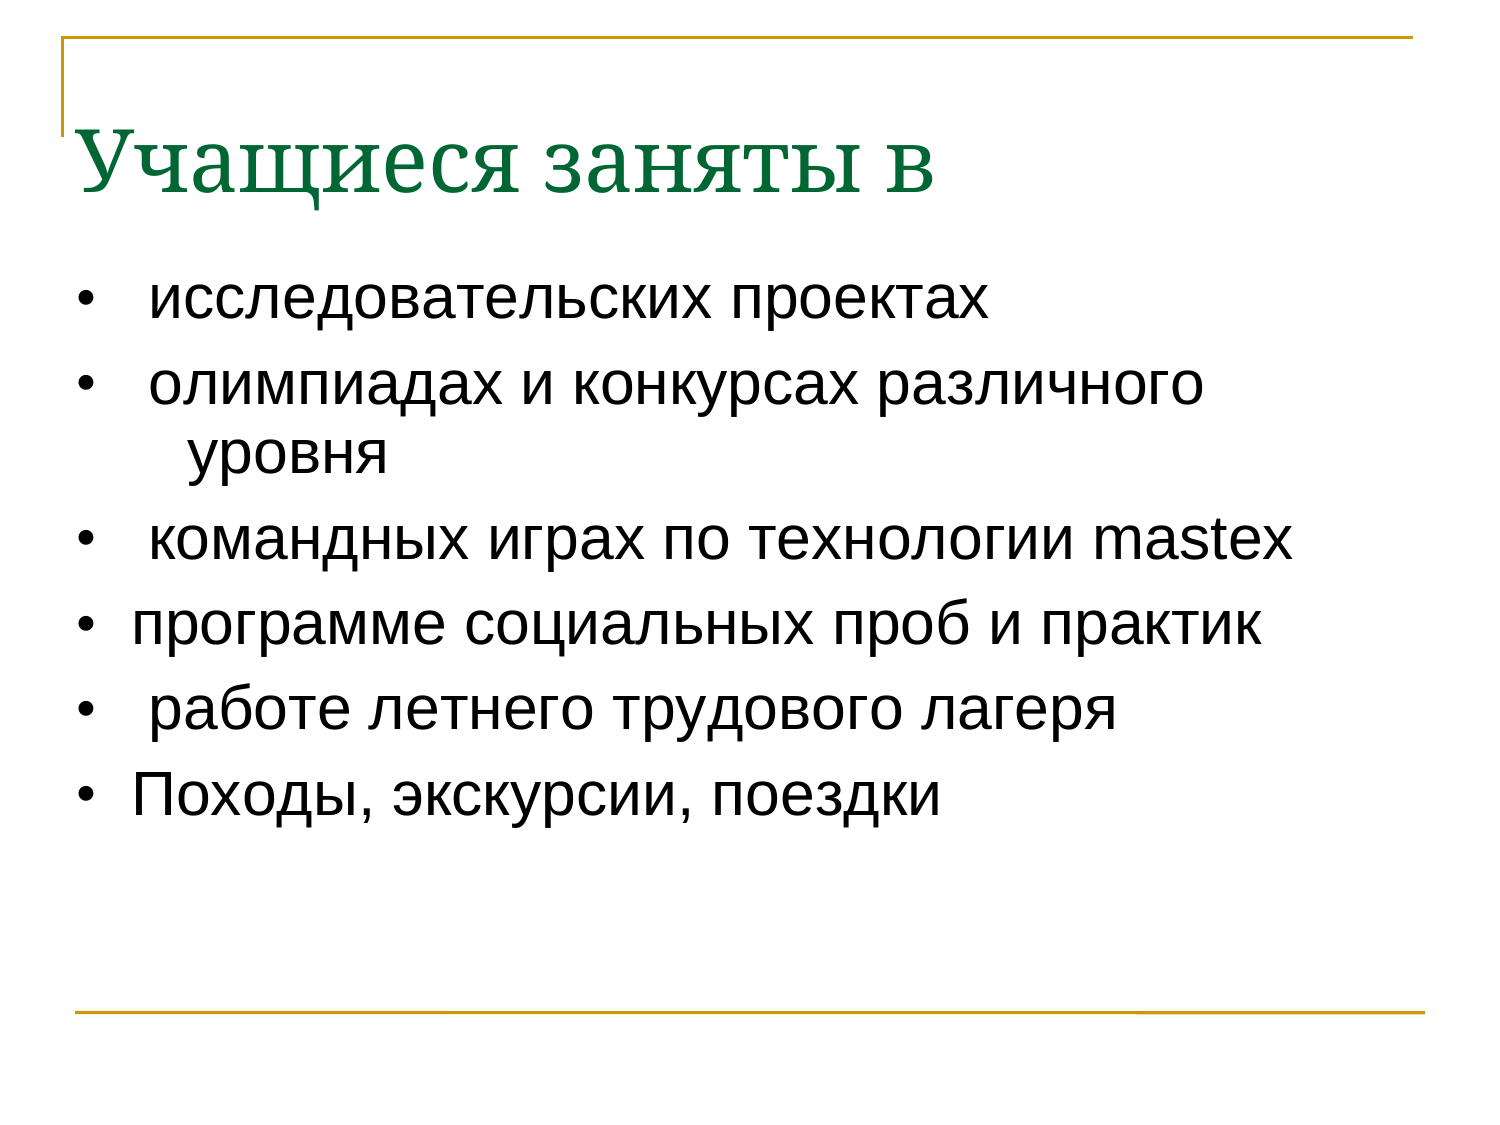

# Учащиеся заняты в
 исследовательских проектах
 олимпиадах и конкурсах различного уровня
 командных играх по технологии mastex
программе социальных проб и практик
 работе летнего трудового лагеря
Походы, экскурсии, поездки